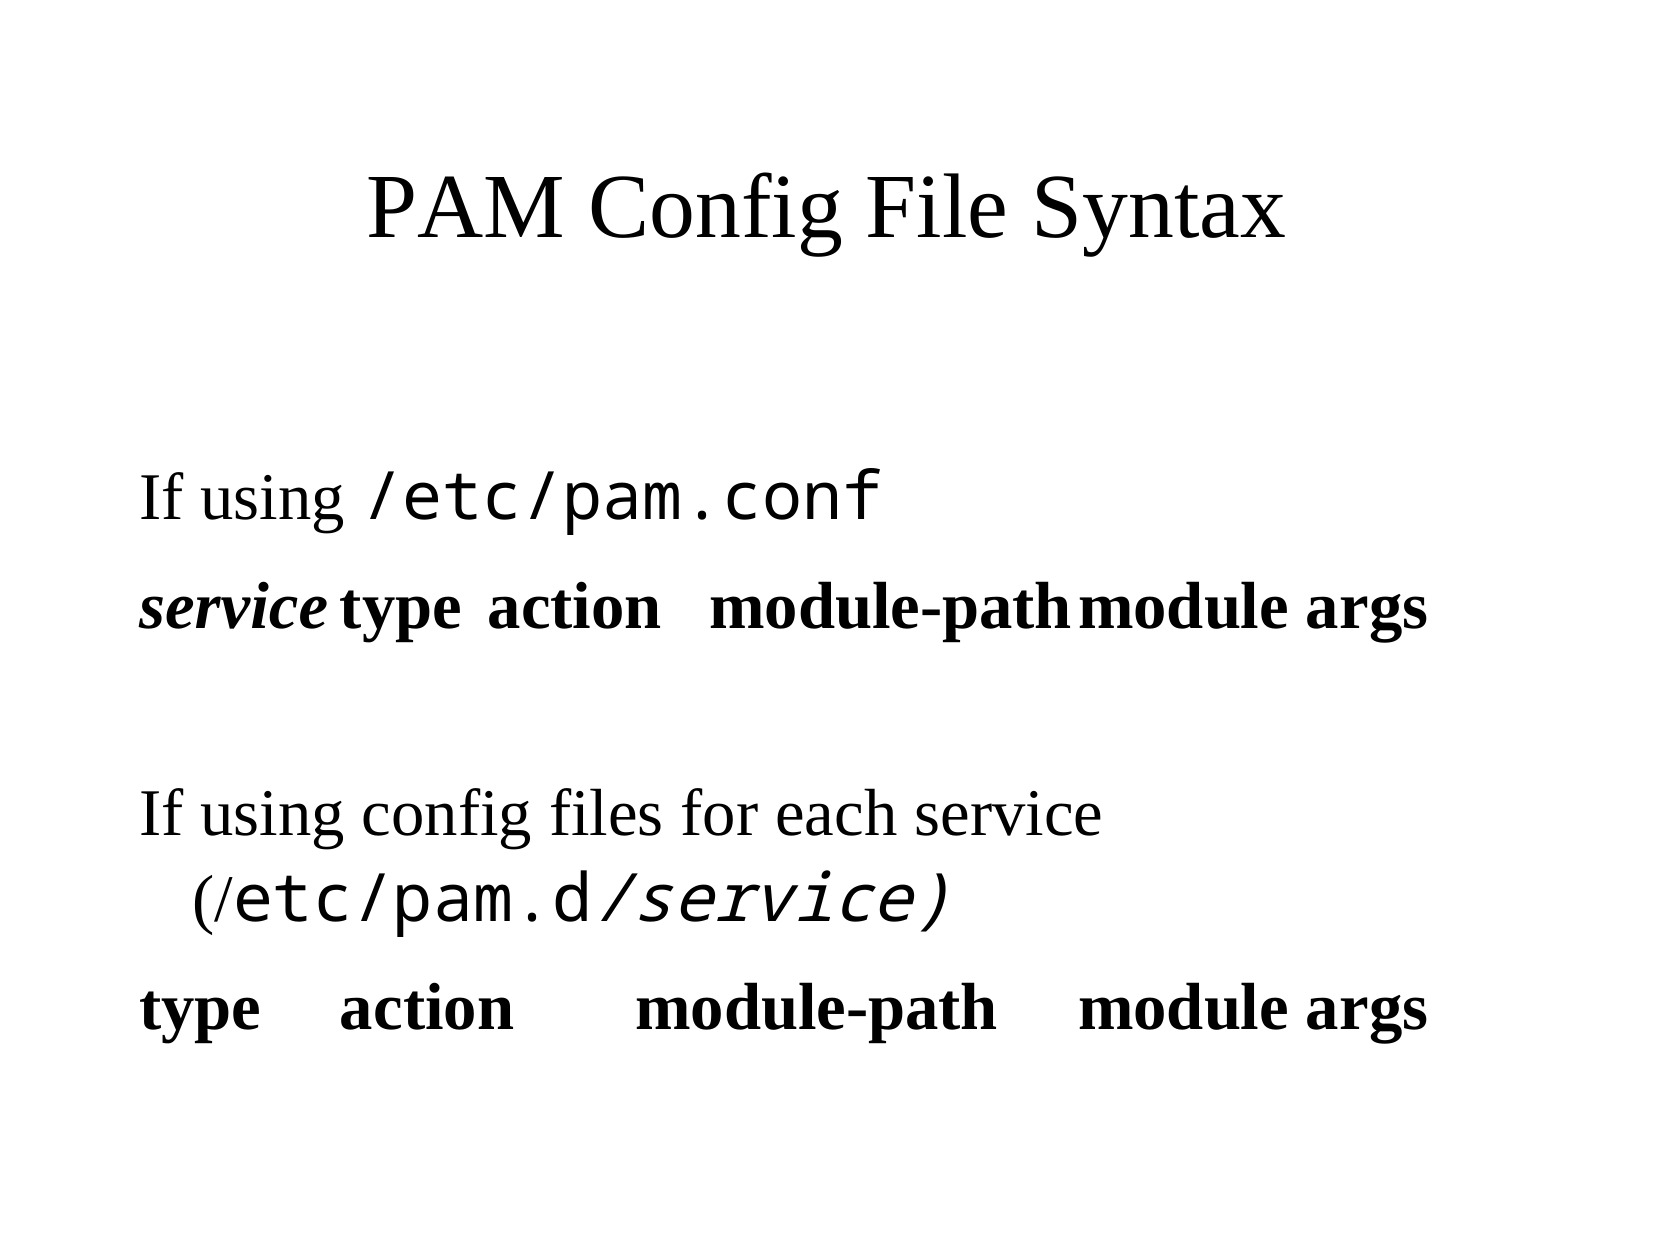

# PAM Config File Syntax
If using /etc/pam.conf
service	type	action	module-path	module args
If using config files for each service (/etc/pam.d/service)
type		action		module-path		module args